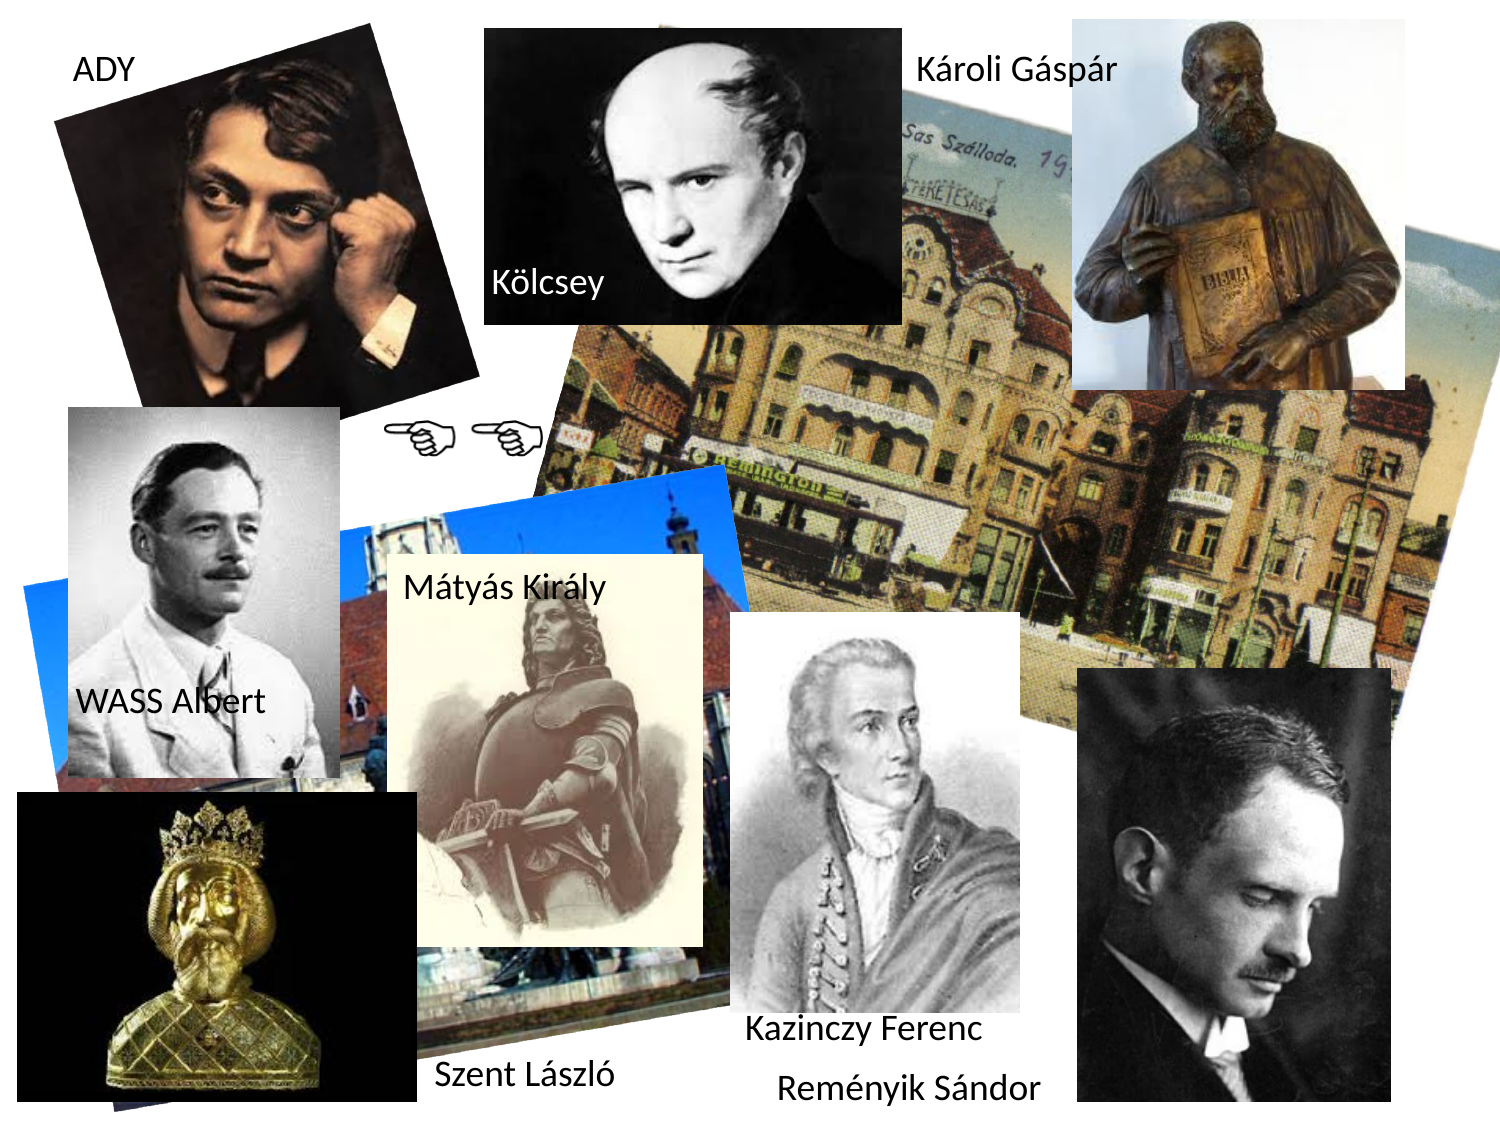

ADY
Károli Gáspár
Kölcsey
Mátyás Király
WASS Albert
Kazinczy Ferenc
Szent László
Reményik Sándor